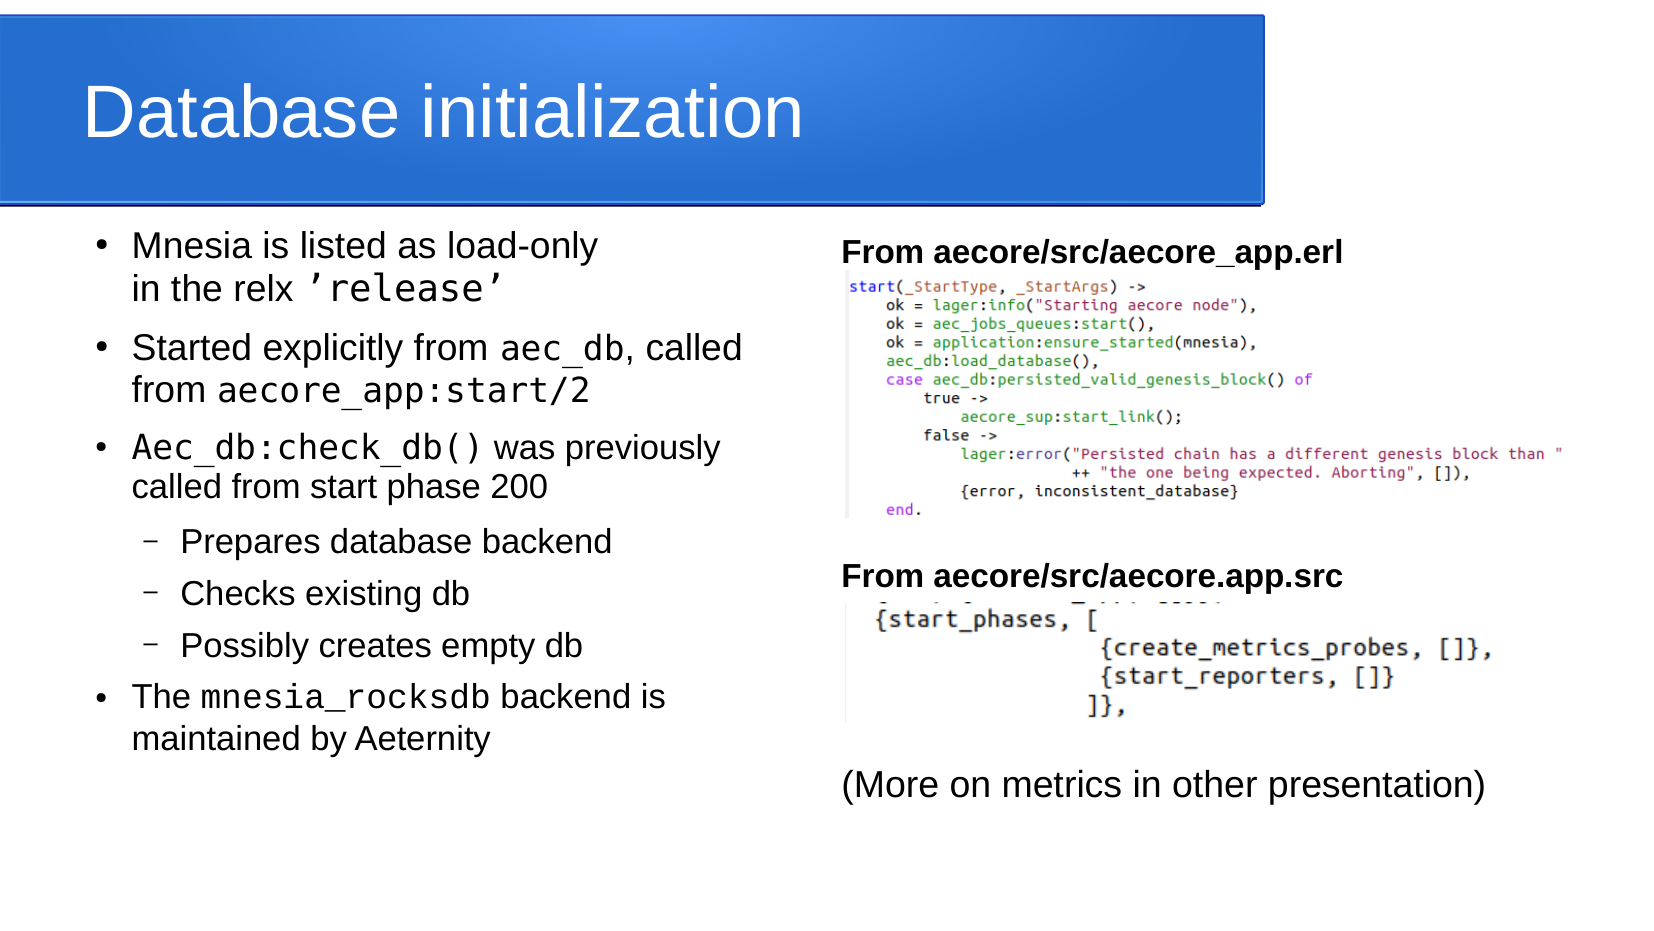

# Database initialization
Mnesia is listed as load-only
in the relx ’release’
Started explicitly from aec_db, called from aecore_app:start/2
Aec_db:check_db() was previously called from start phase 200
Prepares database backend
Checks existing db
Possibly creates empty db
The mnesia_rocksdb backend is maintained by Aeternity
From aecore/src/aecore_app.erl
From aecore/src/aecore.app.src
(More on metrics in other presentation)